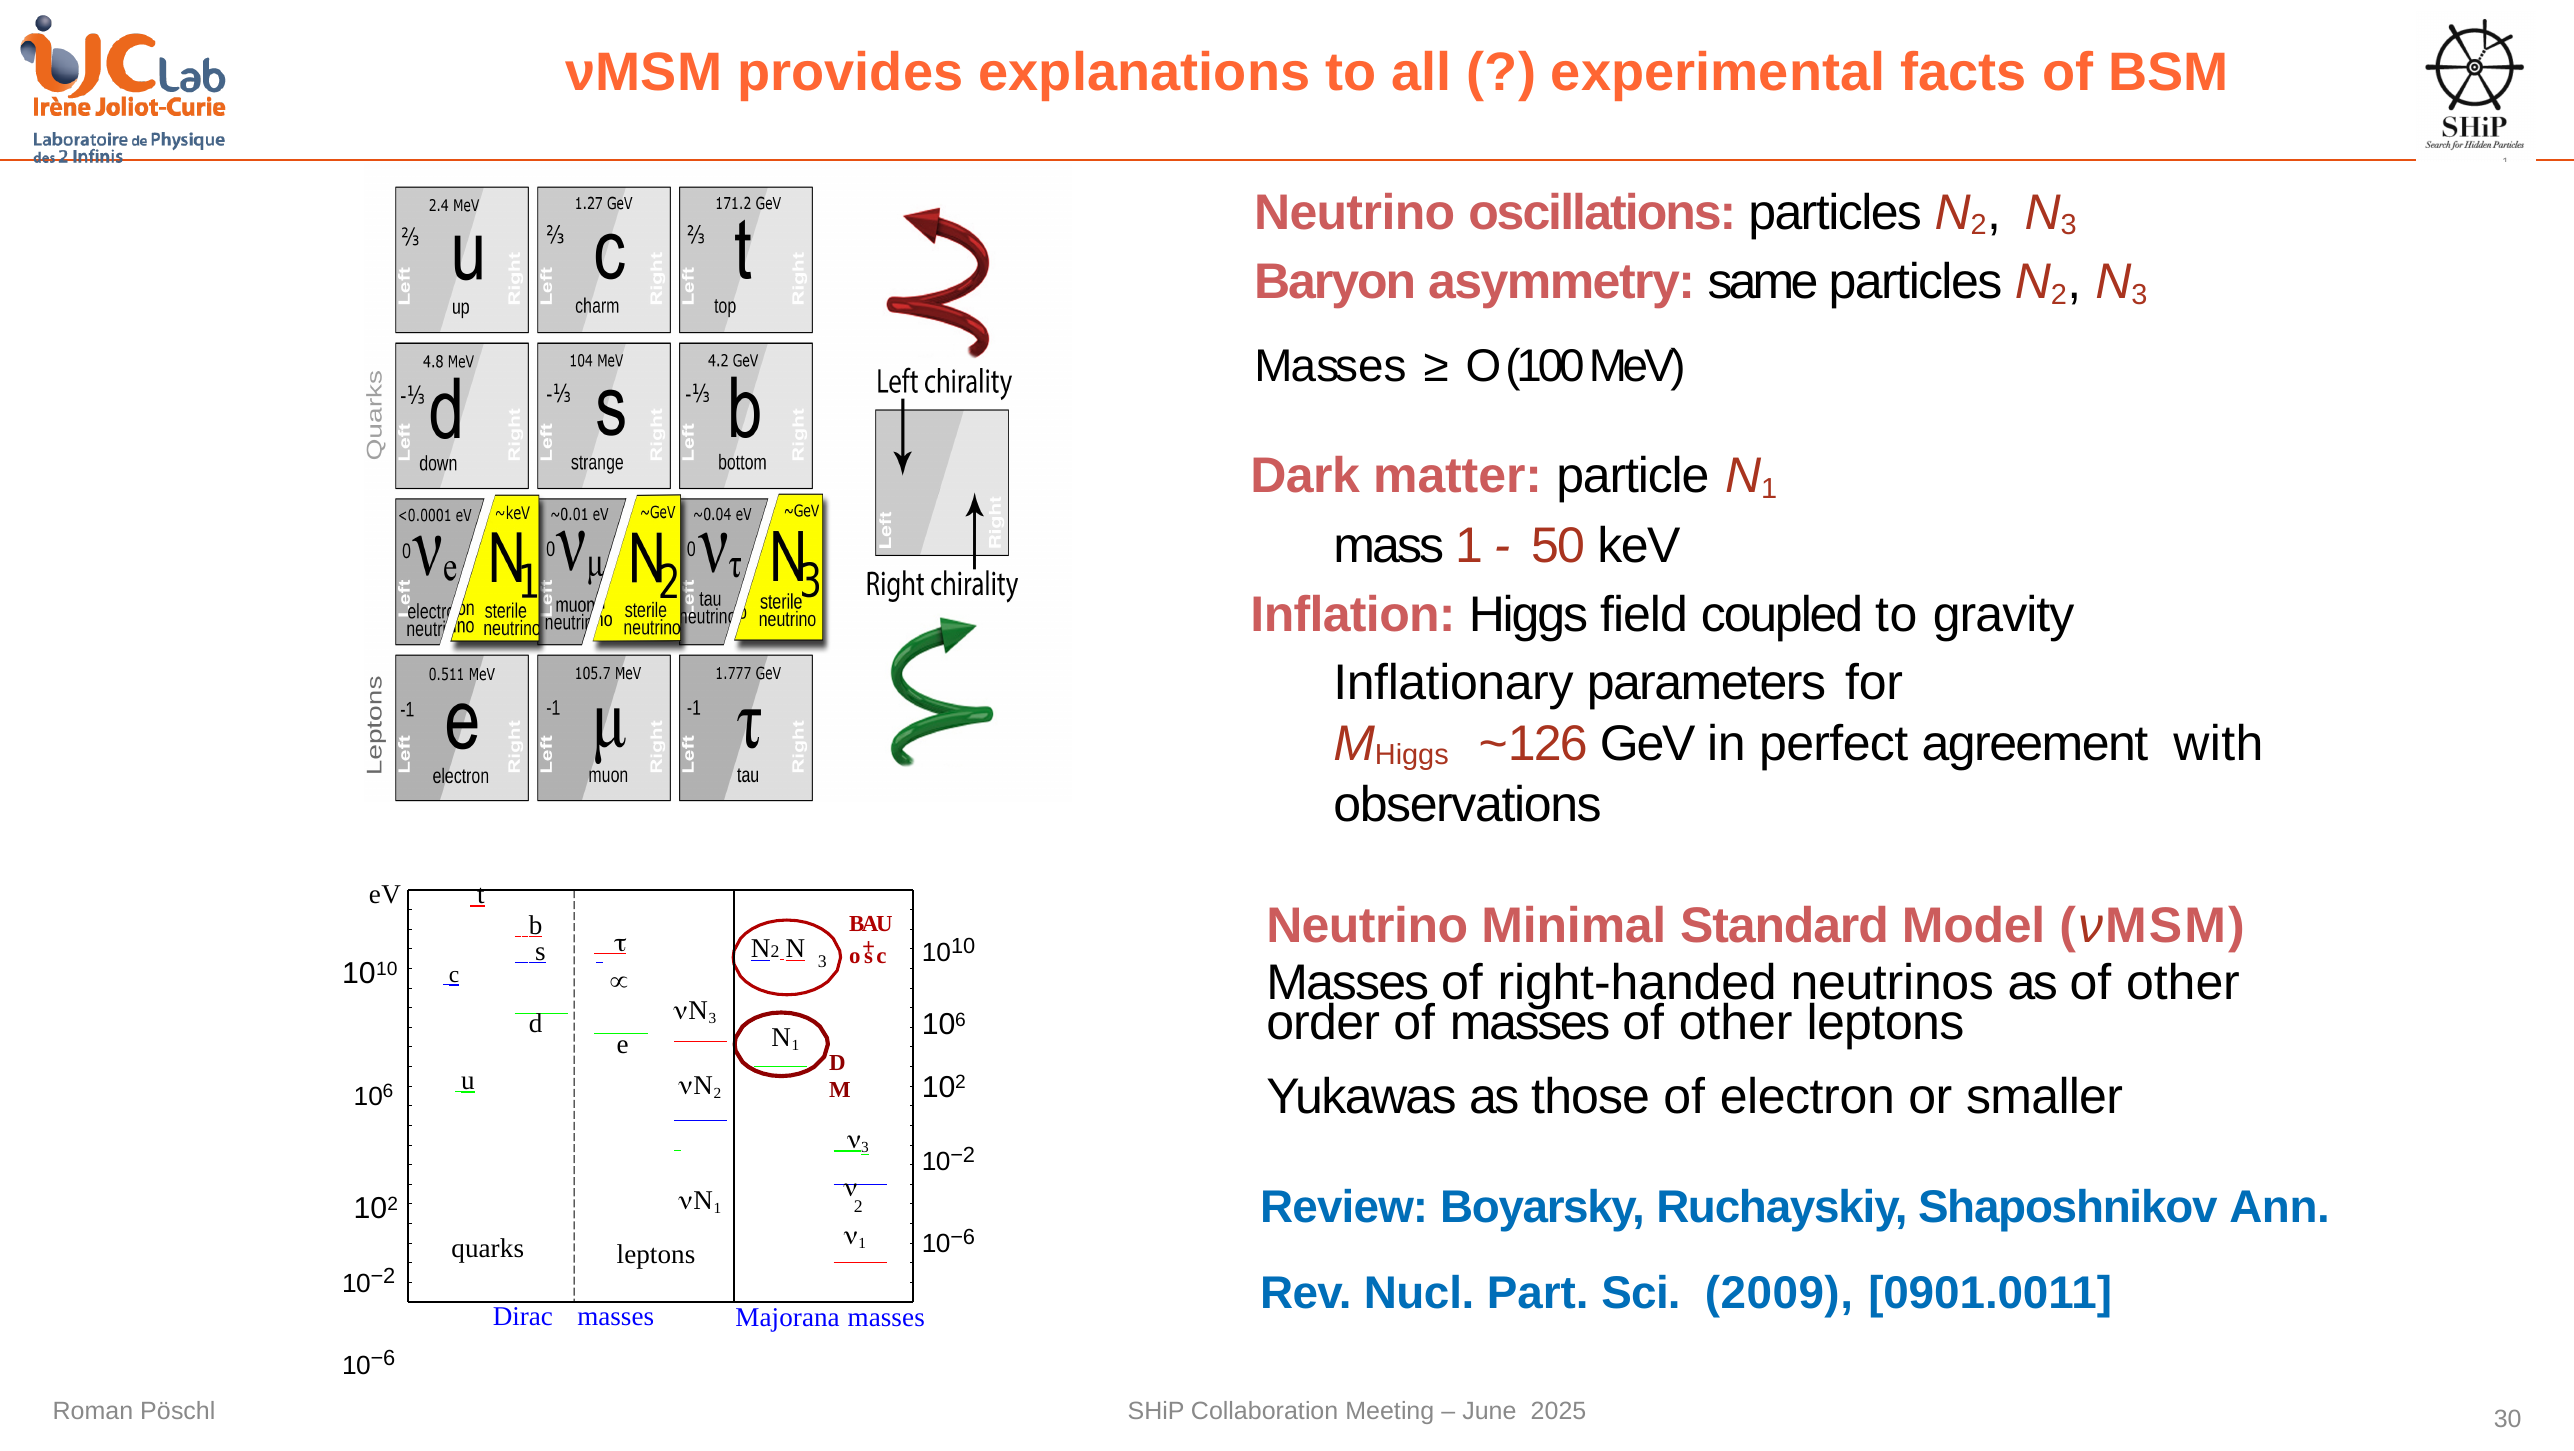

# νMSM provides explanations to all (?) experimental facts of BSM
Neutrino oscillations: particles N2, N3
Baryon asymmetry: same particles N2, N3
Masses ≥ O (100 MeV)
Dark matter: particle N1
mass 1 - 50 keV
Inflation: Higgs field coupled to gravity
Inflationary parameters for
MHiggs ~126 GeV in perfect agreement with observations
eV	 t
1010	 c
106	 u
102
10−2
10−6
Neutrino Minimal Standard Model (νMSM)
Masses of right-handed neutrinos as of other order of masses of other leptons
Yukawas as those of electron or smaller
BAU
osc
1010
106
102
10−2
10−6
 b
 s
µ
 τ
N2 N
+
3
νN3
d
N1
e
DM
νN2
νN1
leptons
 ν3
Review: Boyarsky, Ruchayskiy, Shaposhnikov Ann. Rev. Nucl. Part. Sci. (2009), [0901.0011]
ν
2
ν1
quarks
Dirac	masses
Majorana masses